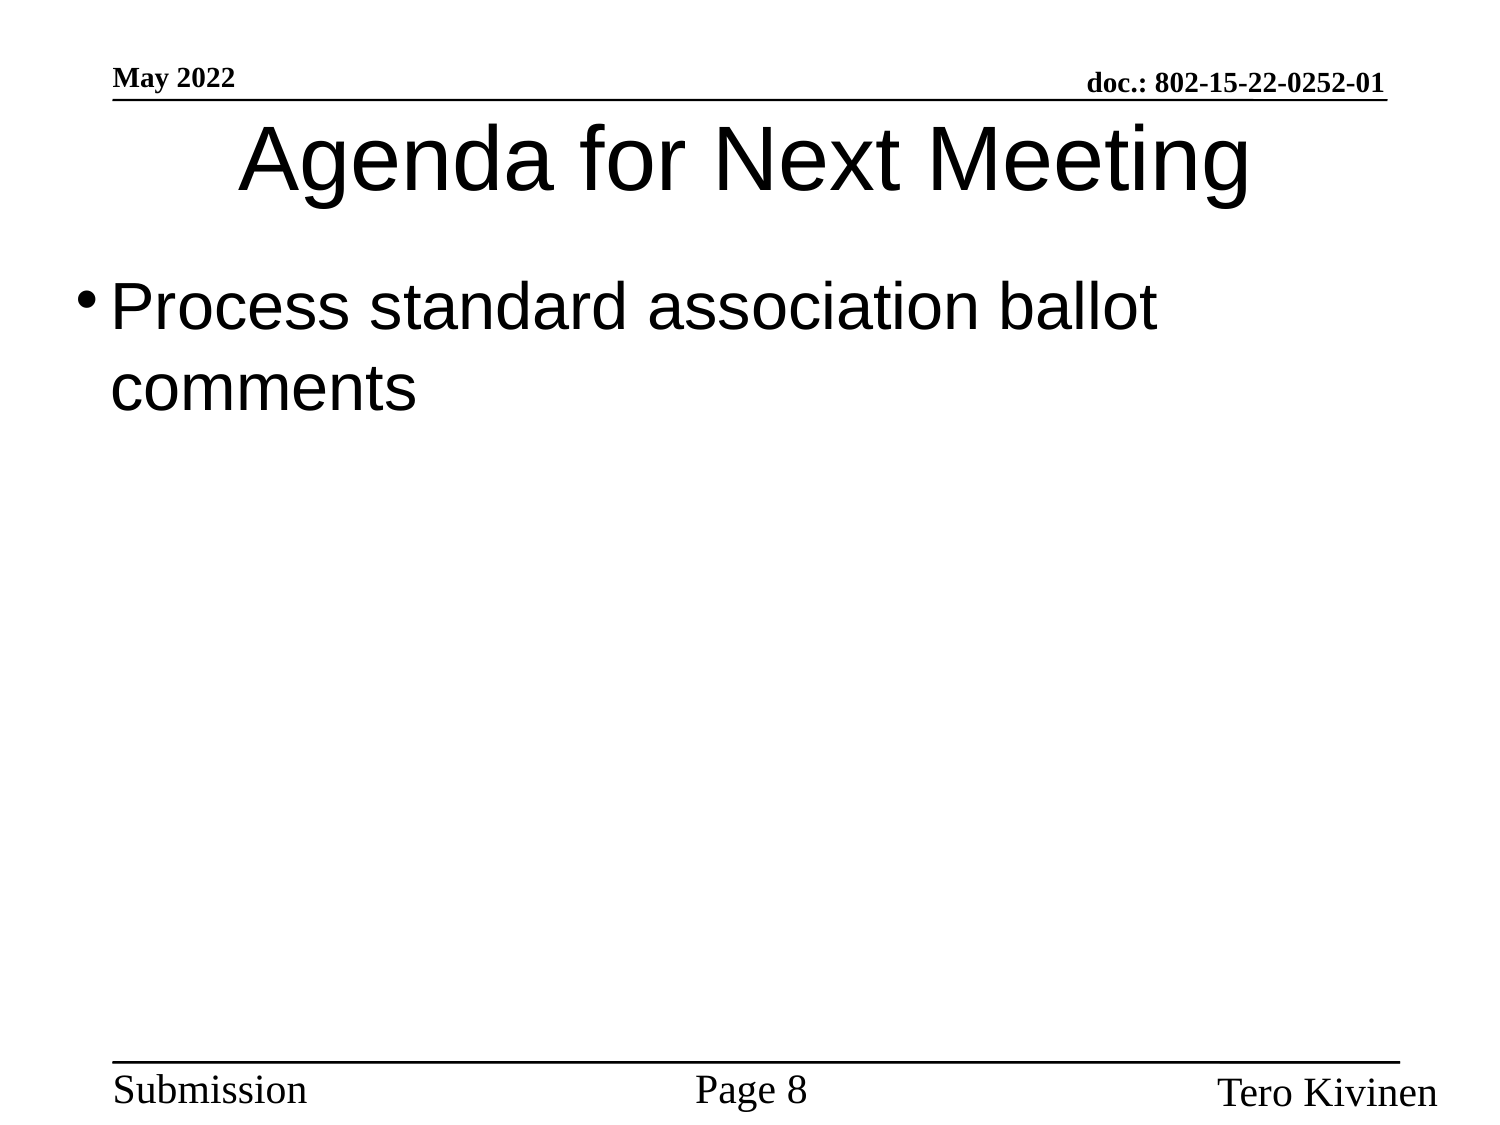

Agenda for Next Meeting
Process standard association ballot comments